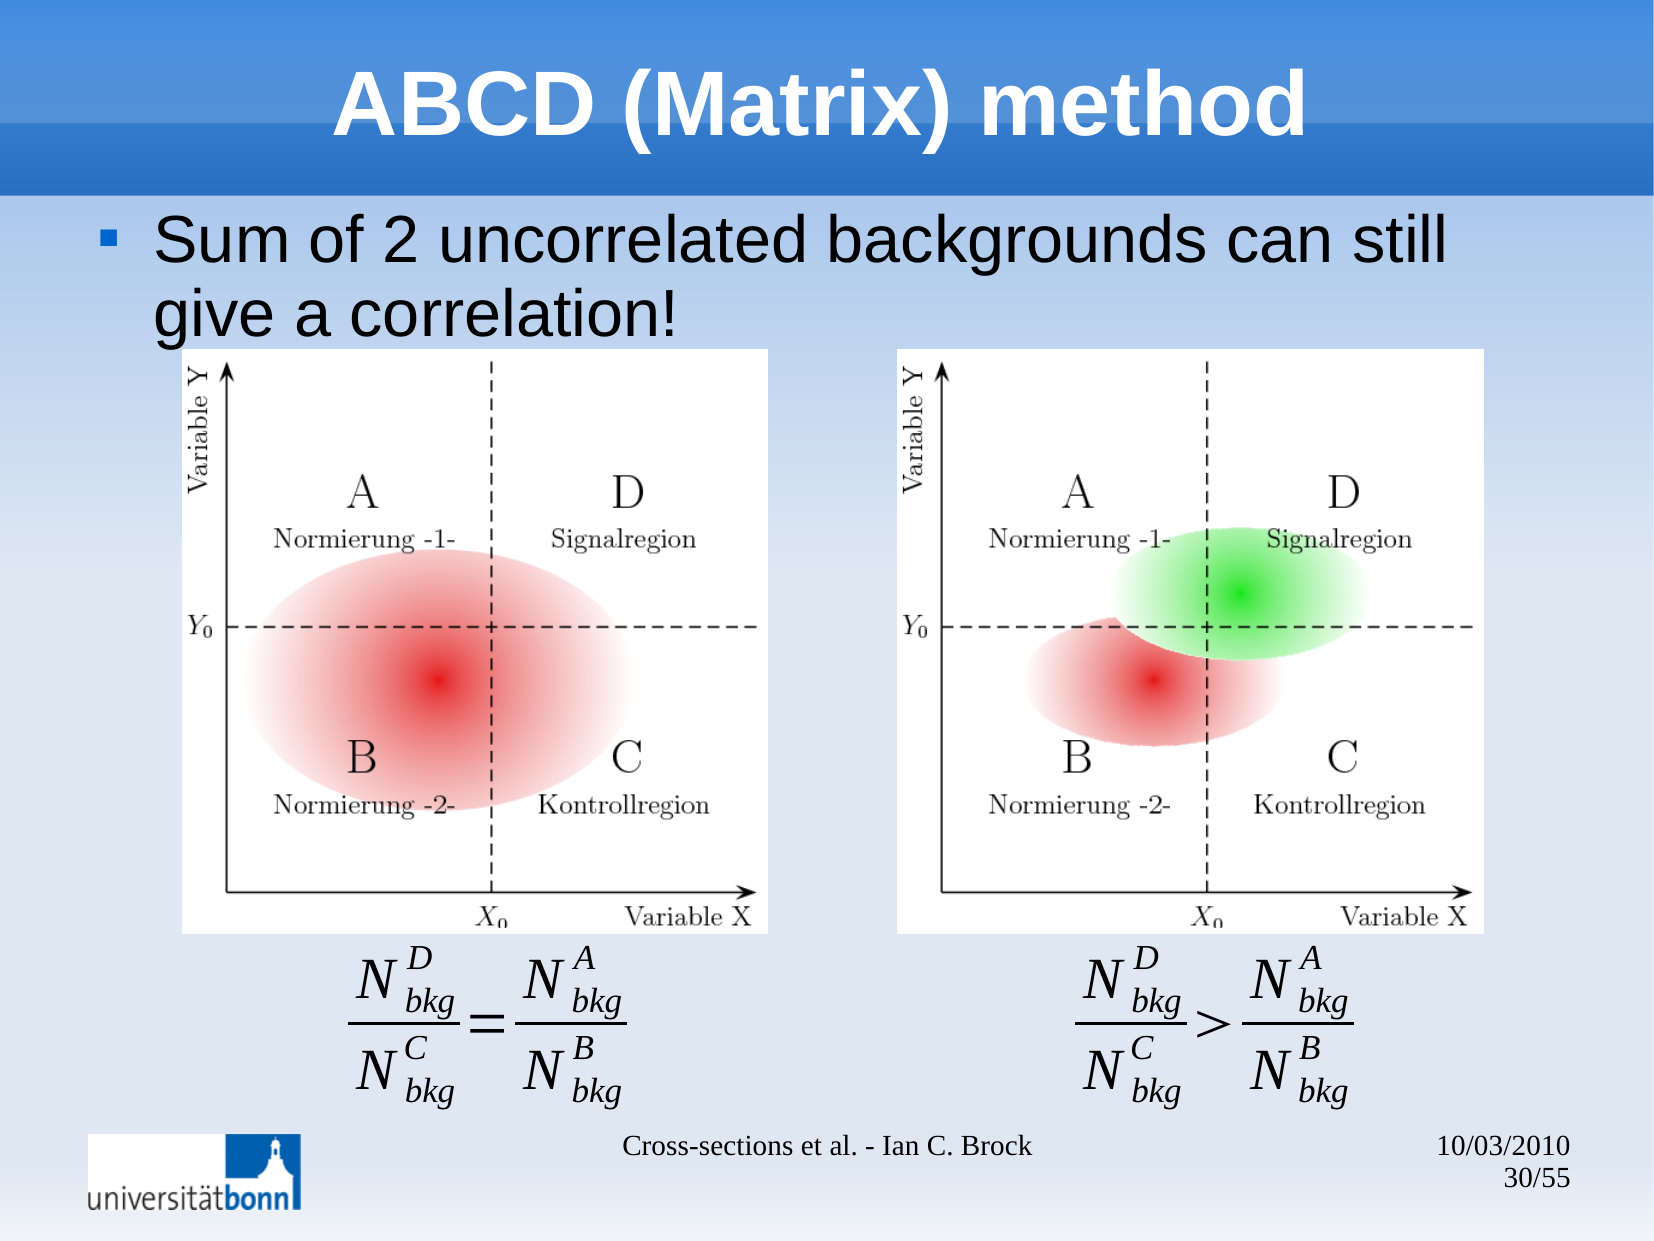

# ABCD (Matrix) method
Sum of 2 uncorrelated backgrounds can still give a correlation!
Cross-sections et al. - Ian C. Brock
30